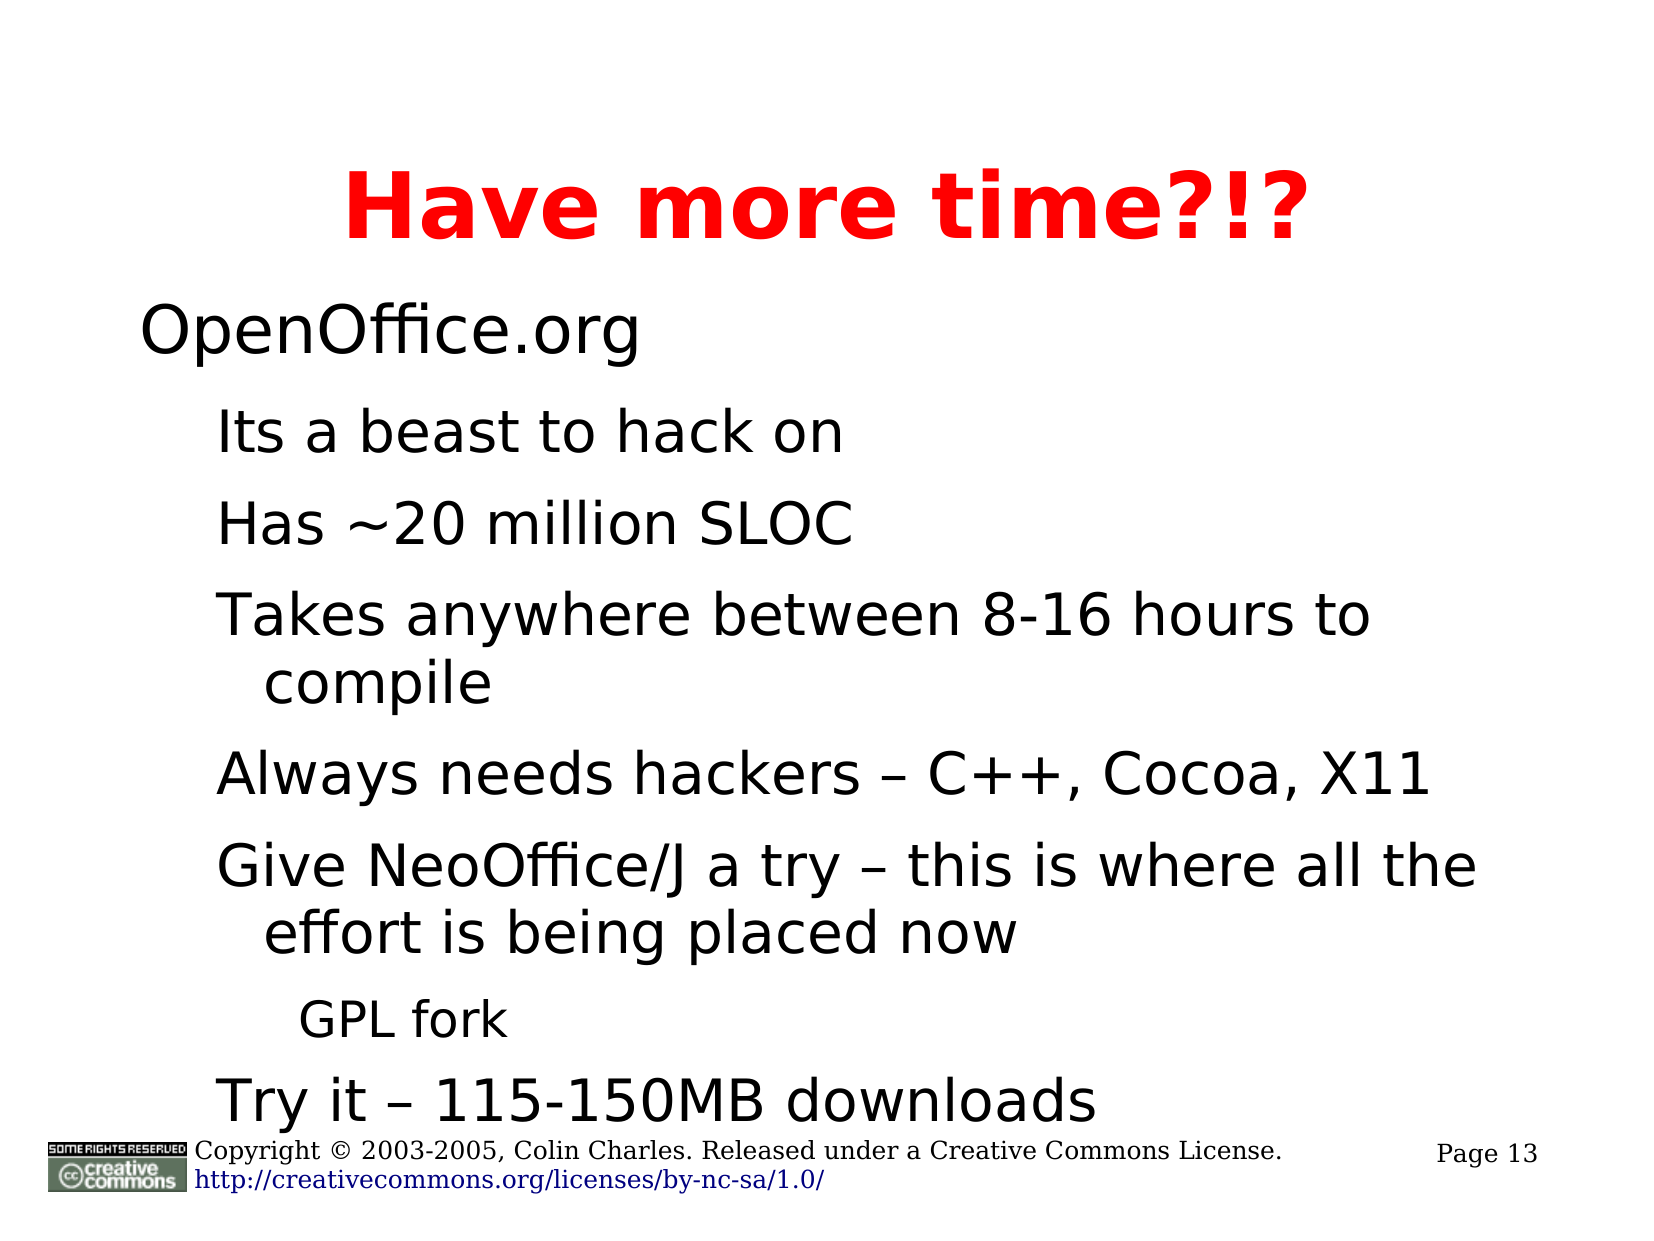

# Have more time?!?
OpenOffice.org
Its a beast to hack on
Has ~20 million SLOC
Takes anywhere between 8-16 hours to compile
Always needs hackers – C++, Cocoa, X11
Give NeoOffice/J a try – this is where all the effort is being placed now
GPL fork
Try it – 115-150MB downloads